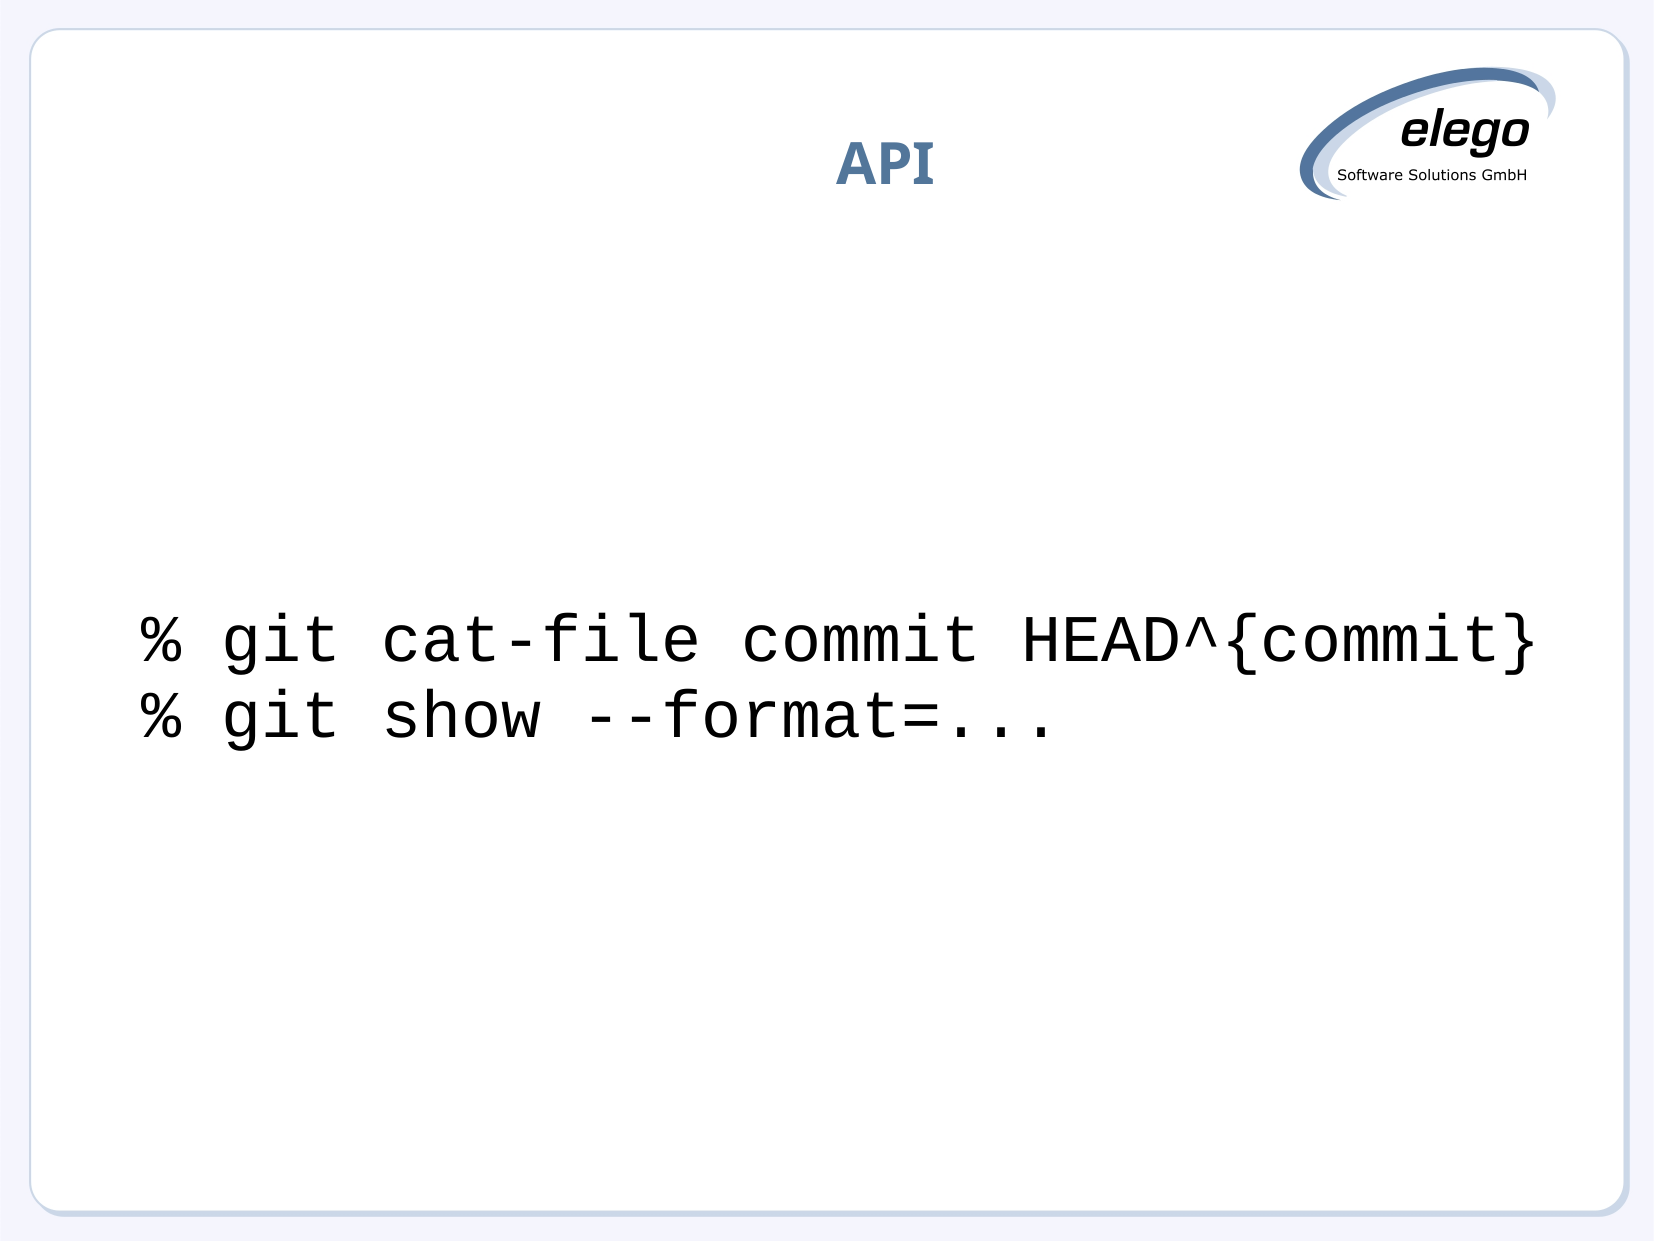

# API
% git cat-file commit HEAD^{commit}
% git show --format=...